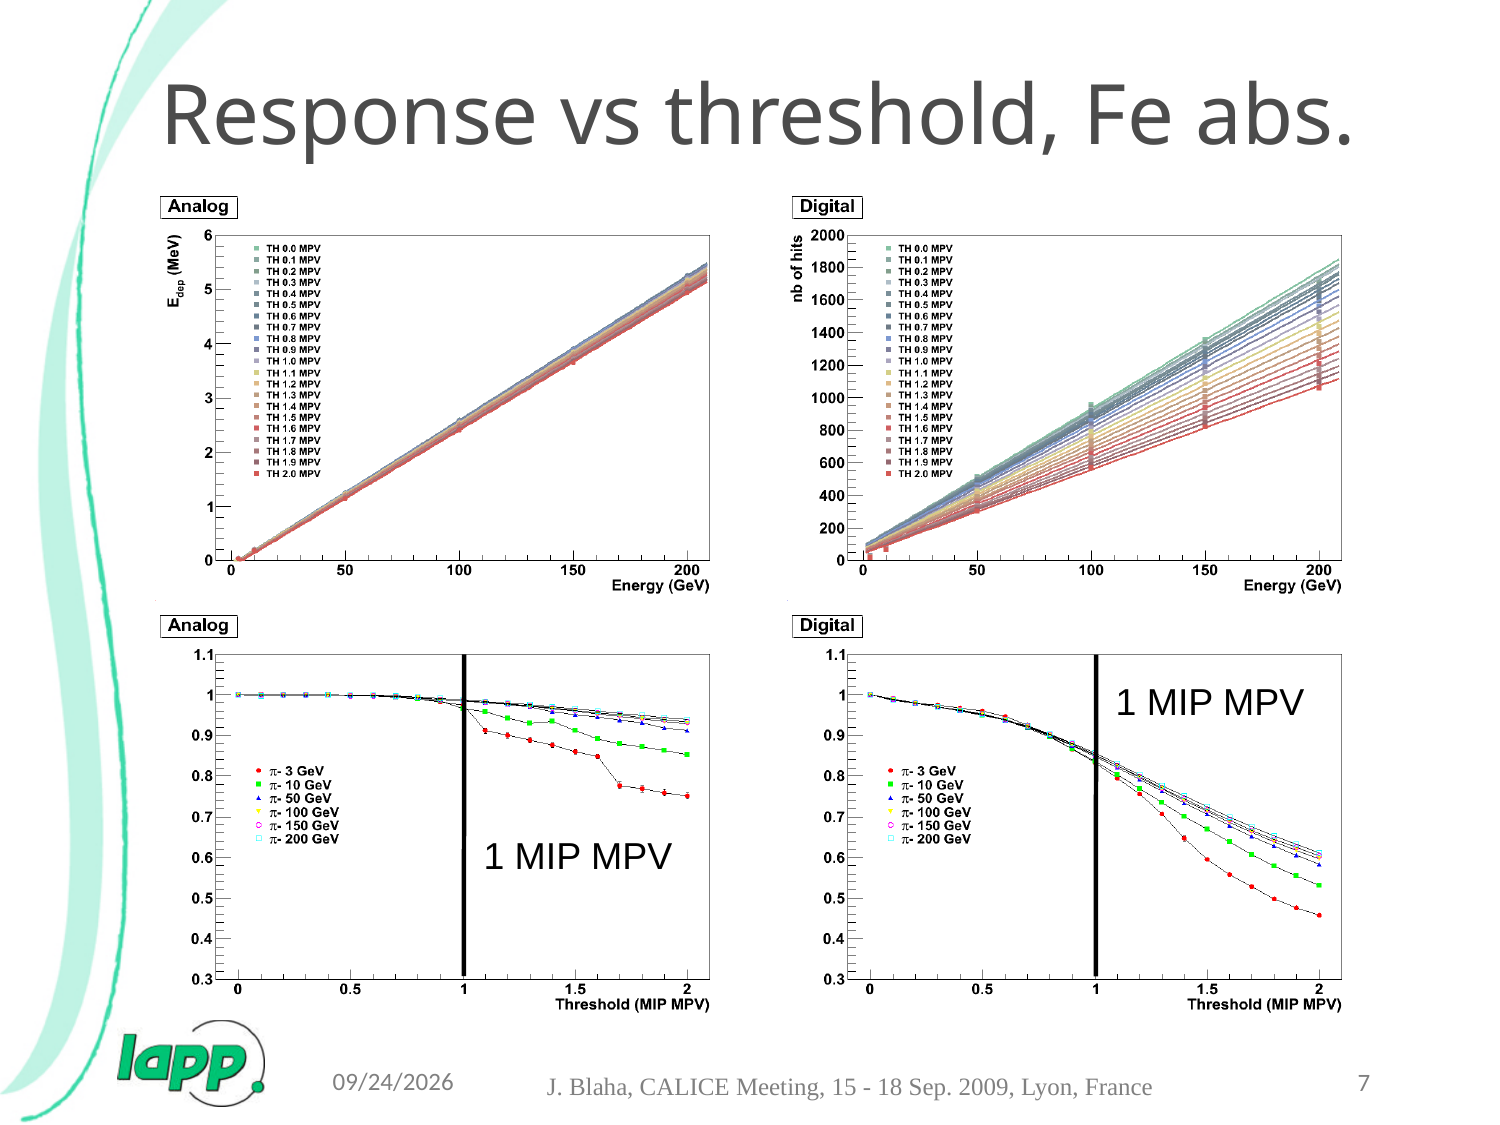

Response vs threshold, Fe abs.
#
1 MIP MPV
1 MIP MPV
7
J. Blaha, CALICE Meeting, 15 - 18 Sep. 2009, Lyon, France